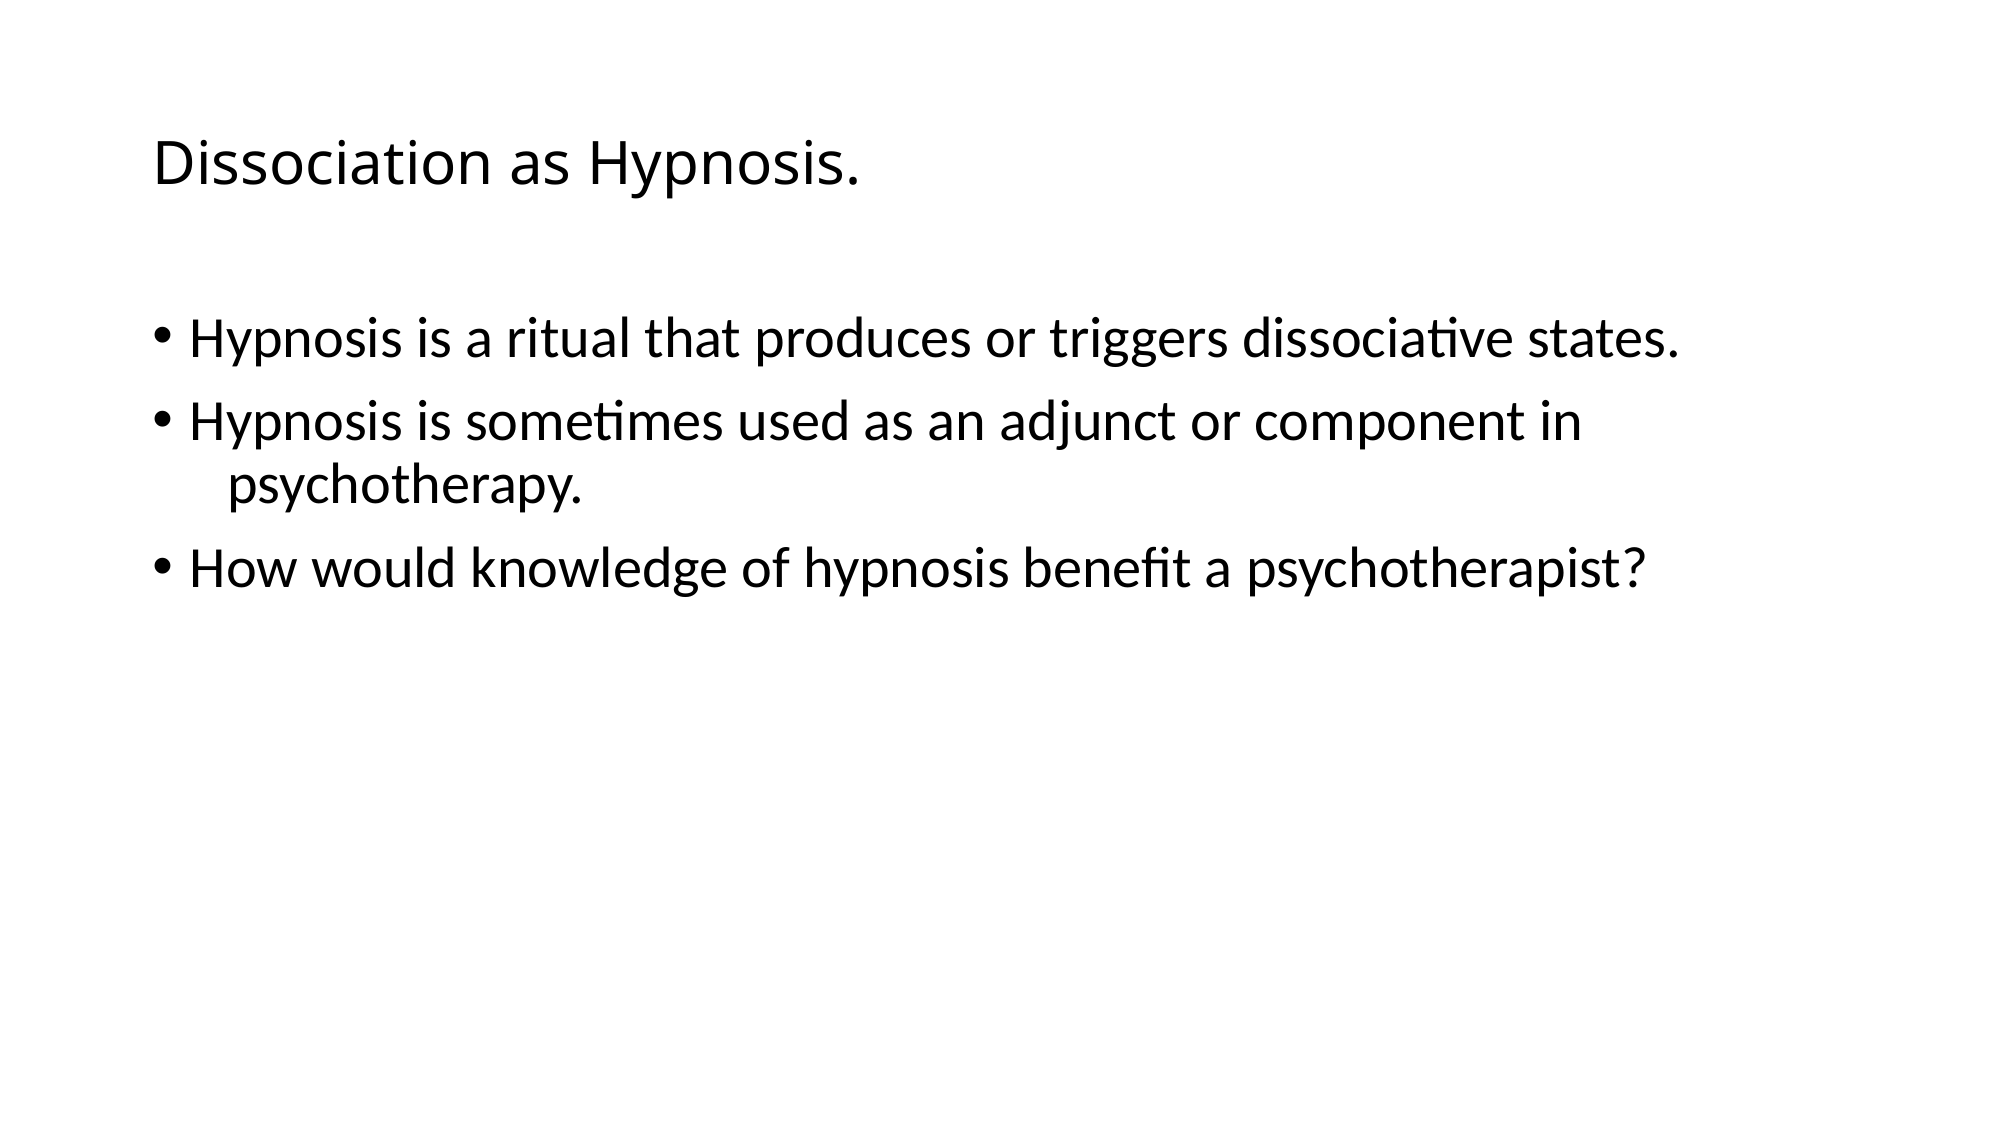

# Dissociation as Hypnosis.
Hypnosis is a ritual that produces or triggers dissociative states.
Hypnosis is sometimes used as an adjunct or component in psychotherapy.
How would knowledge of hypnosis benefit a psychotherapist?